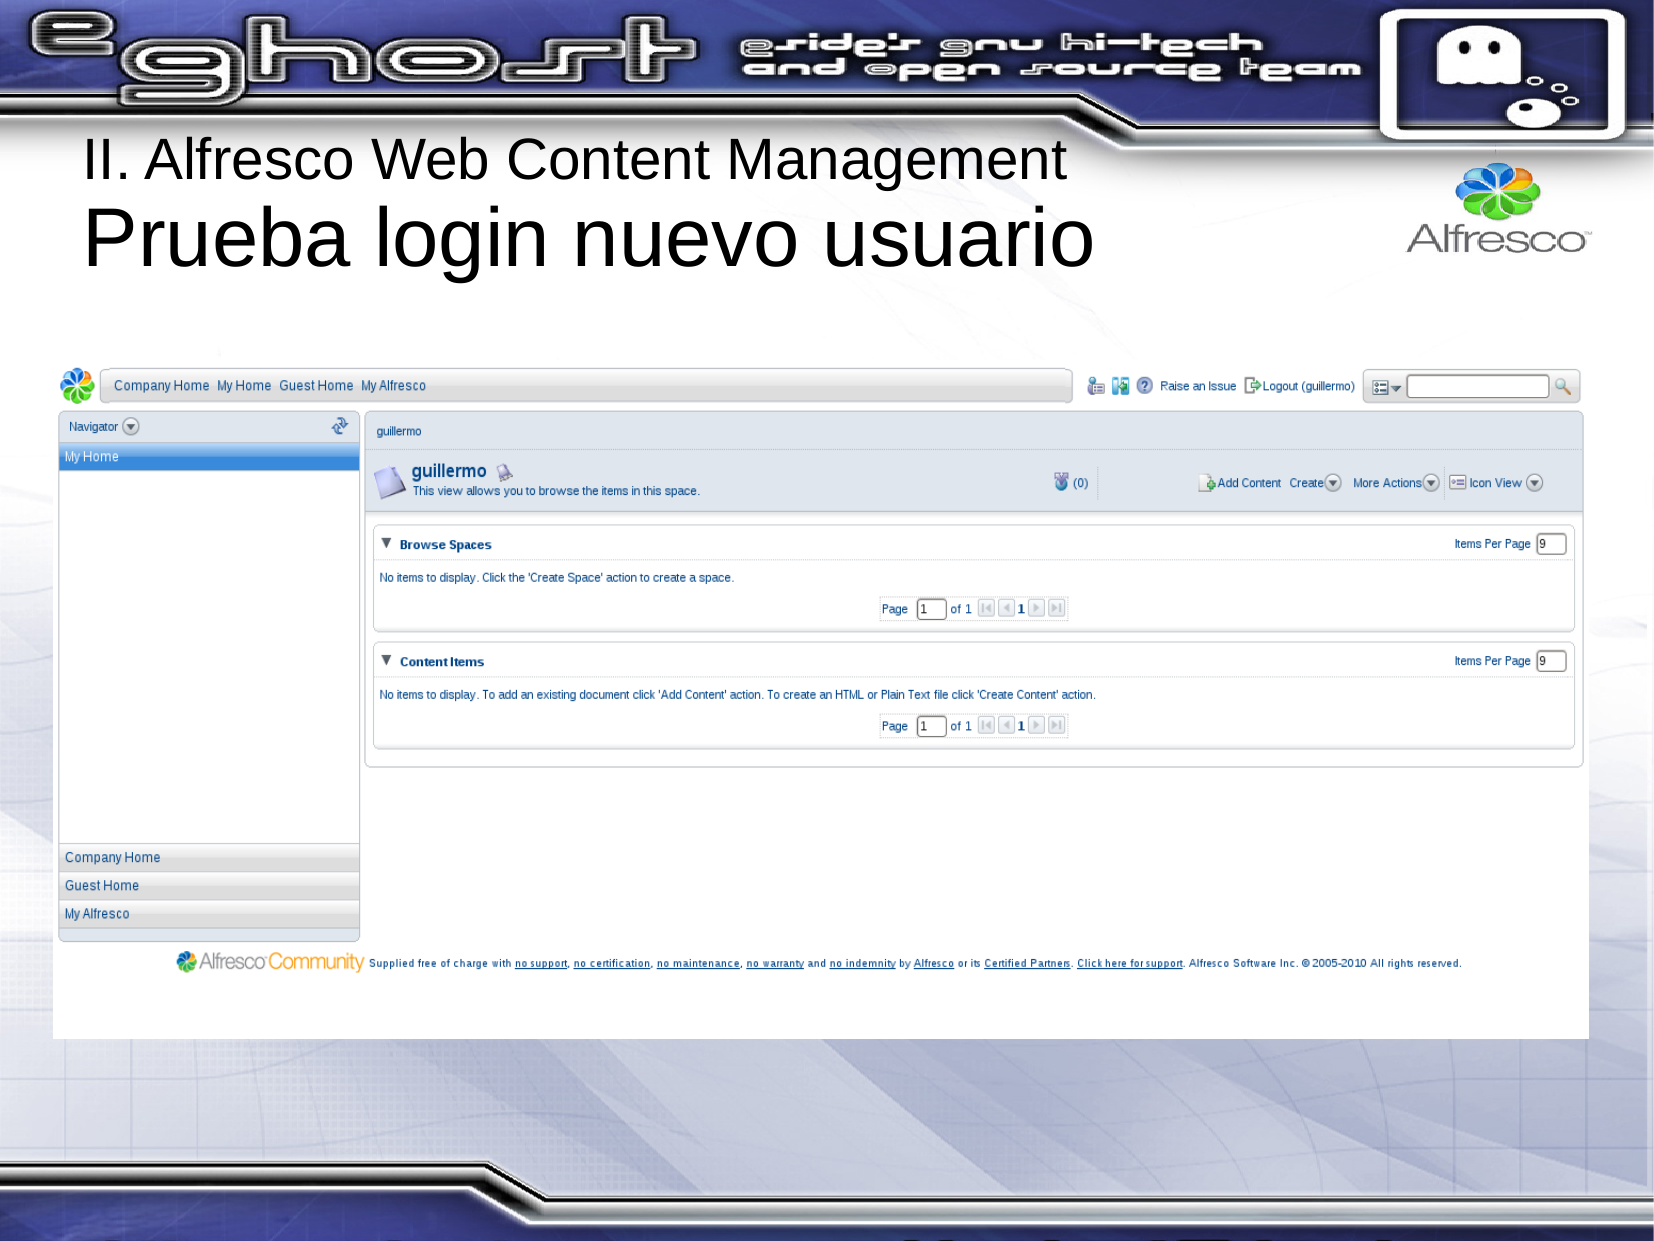

# II. Alfresco Web Content Management Prueba login nuevo usuario